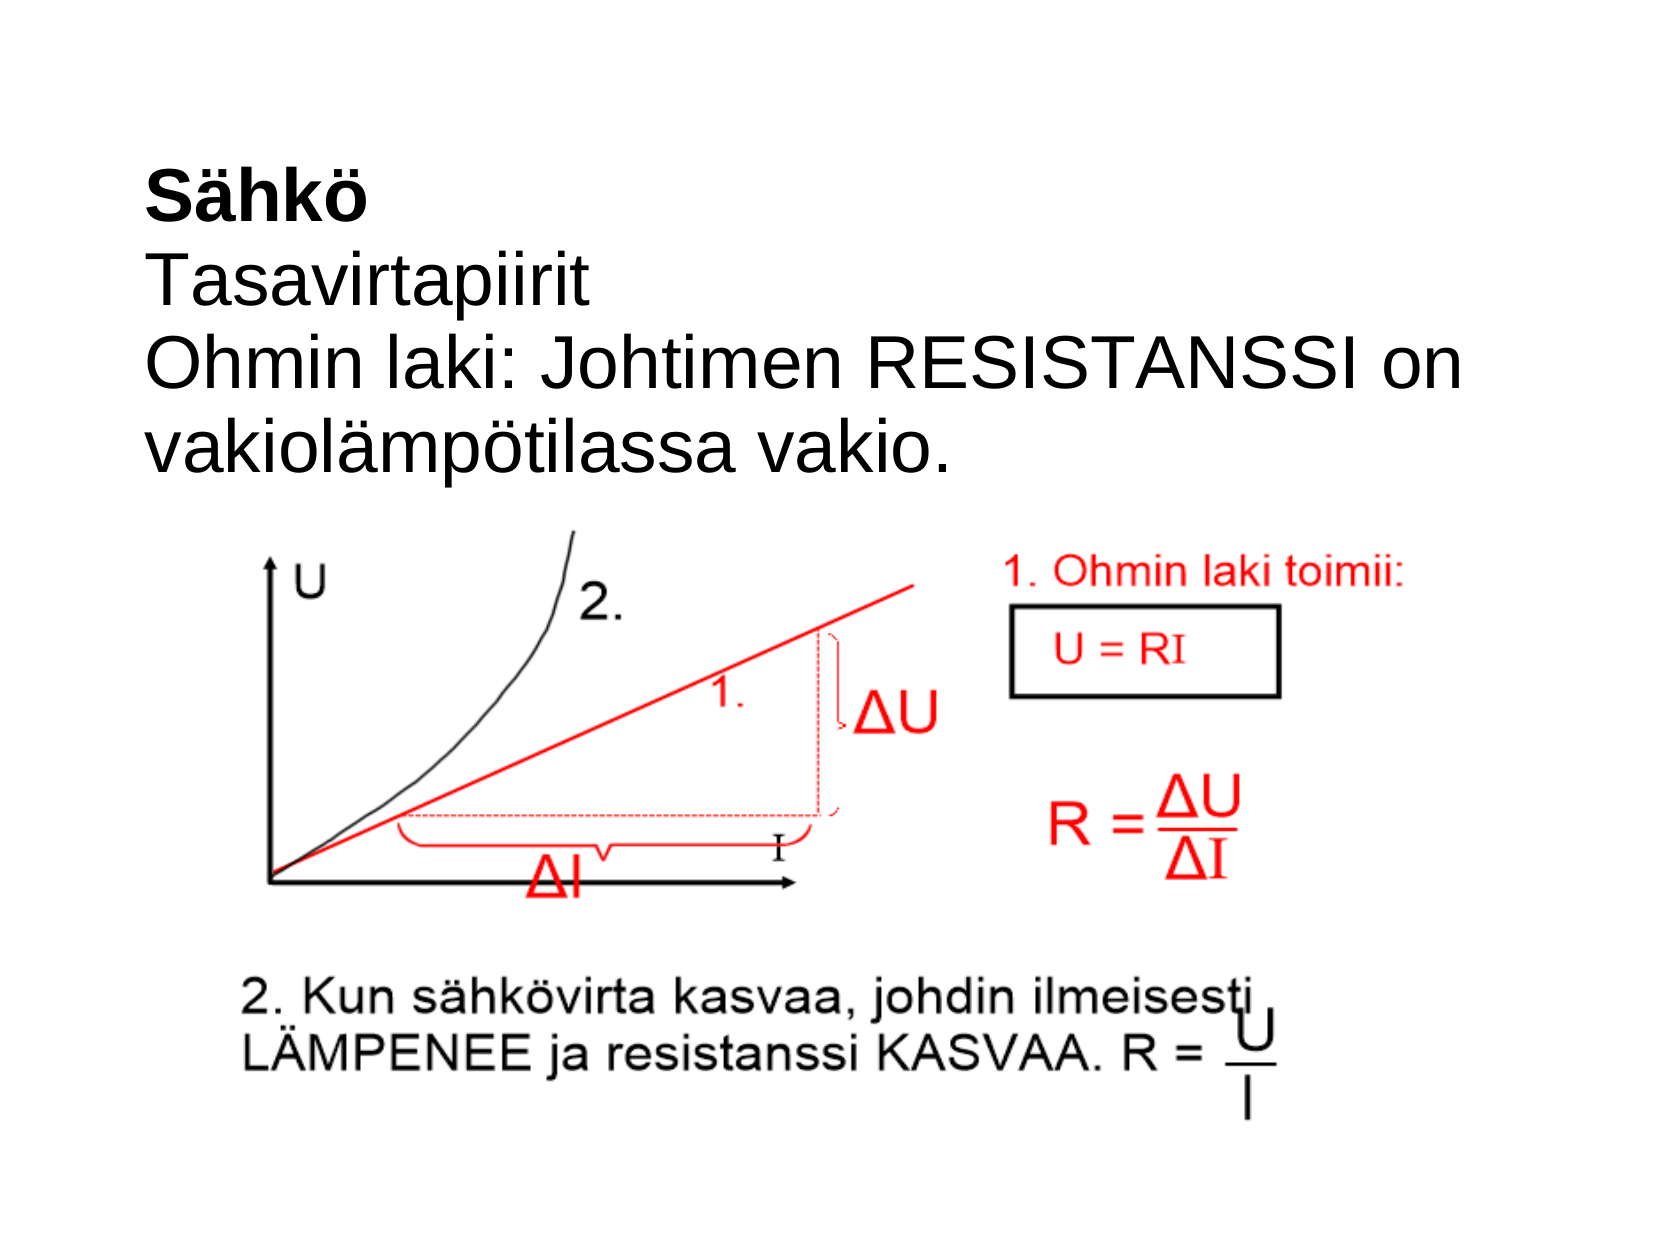

Sähkö
Tasavirtapiirit
Ohmin laki: Johtimen RESISTANSSI on vakiolämpötilassa vakio.